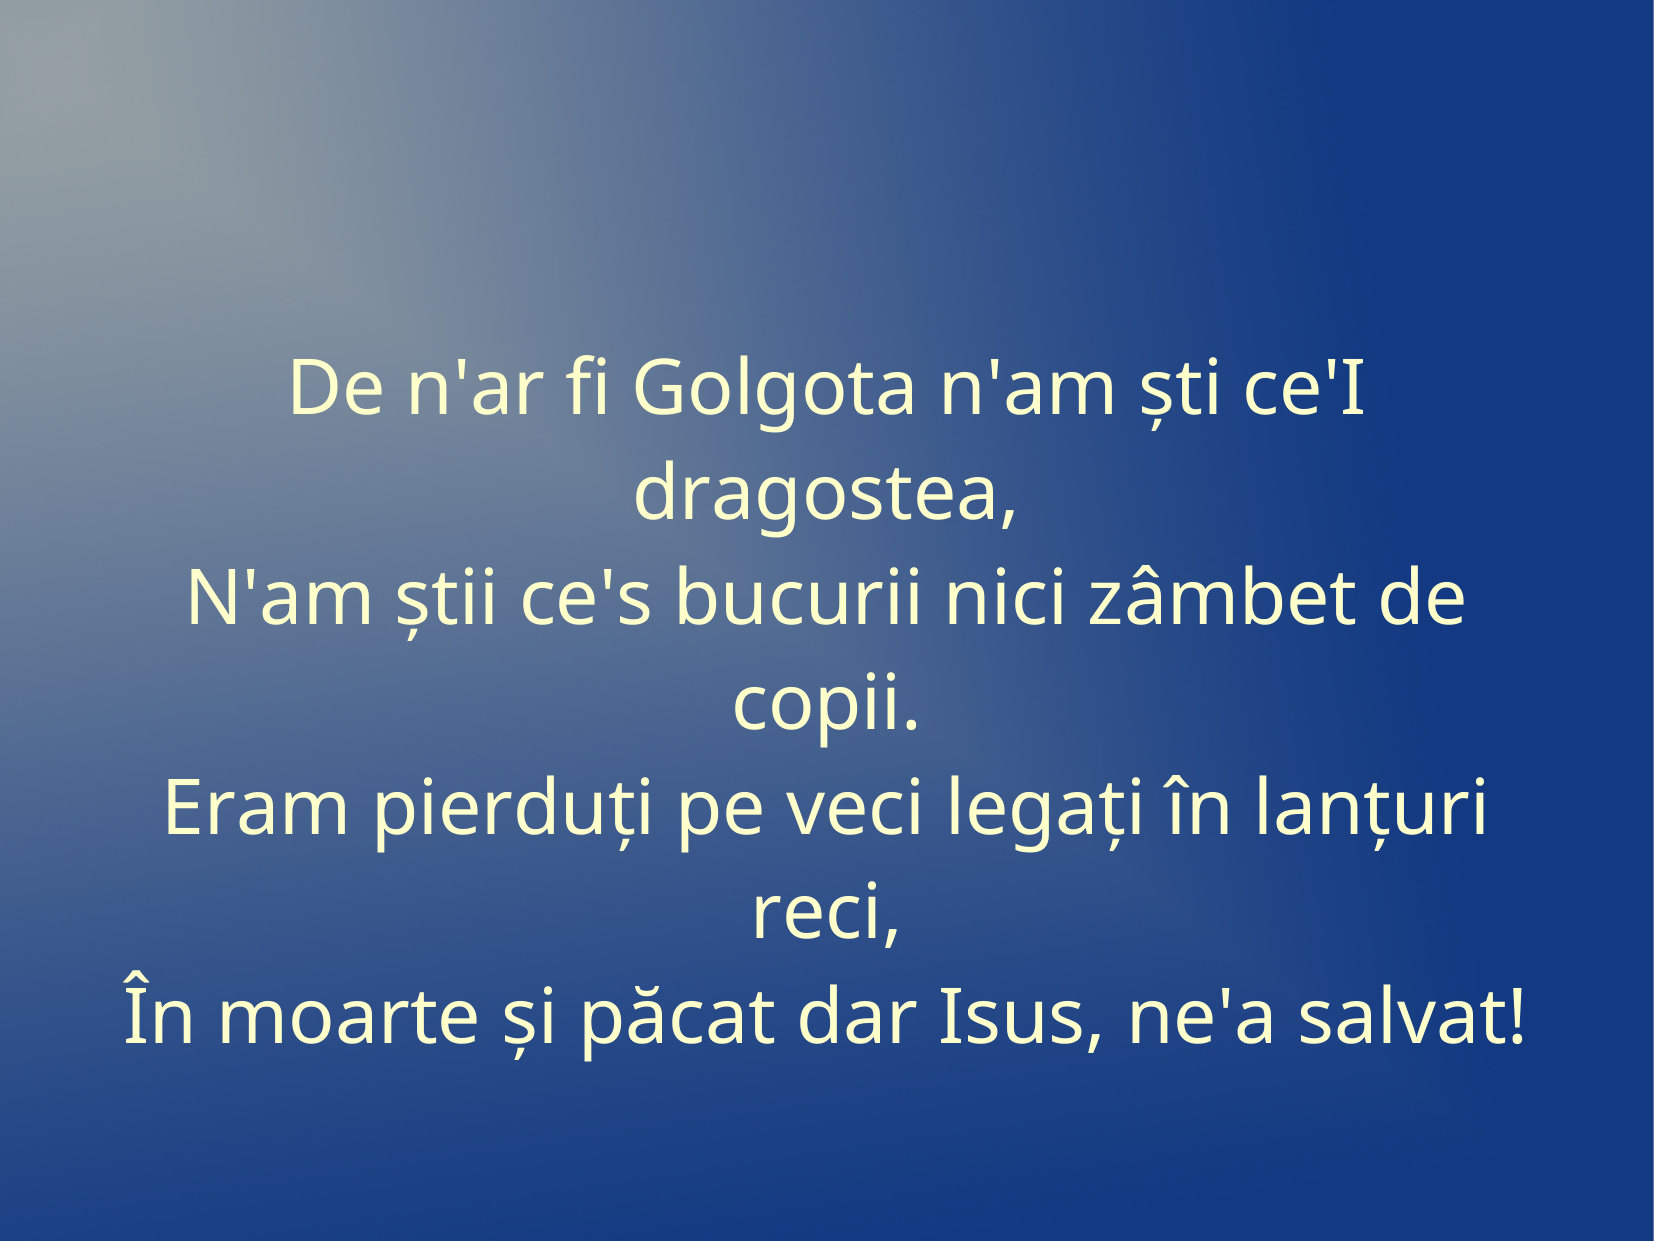

# De n'ar fi Golgota n'am şti ce'I dragostea,
N'am ştii ce's bucurii nici zâmbet de copii.
Eram pierduţi pe veci legaţi în lanţuri reci,
În moarte şi păcat dar Isus, ne'a salvat!